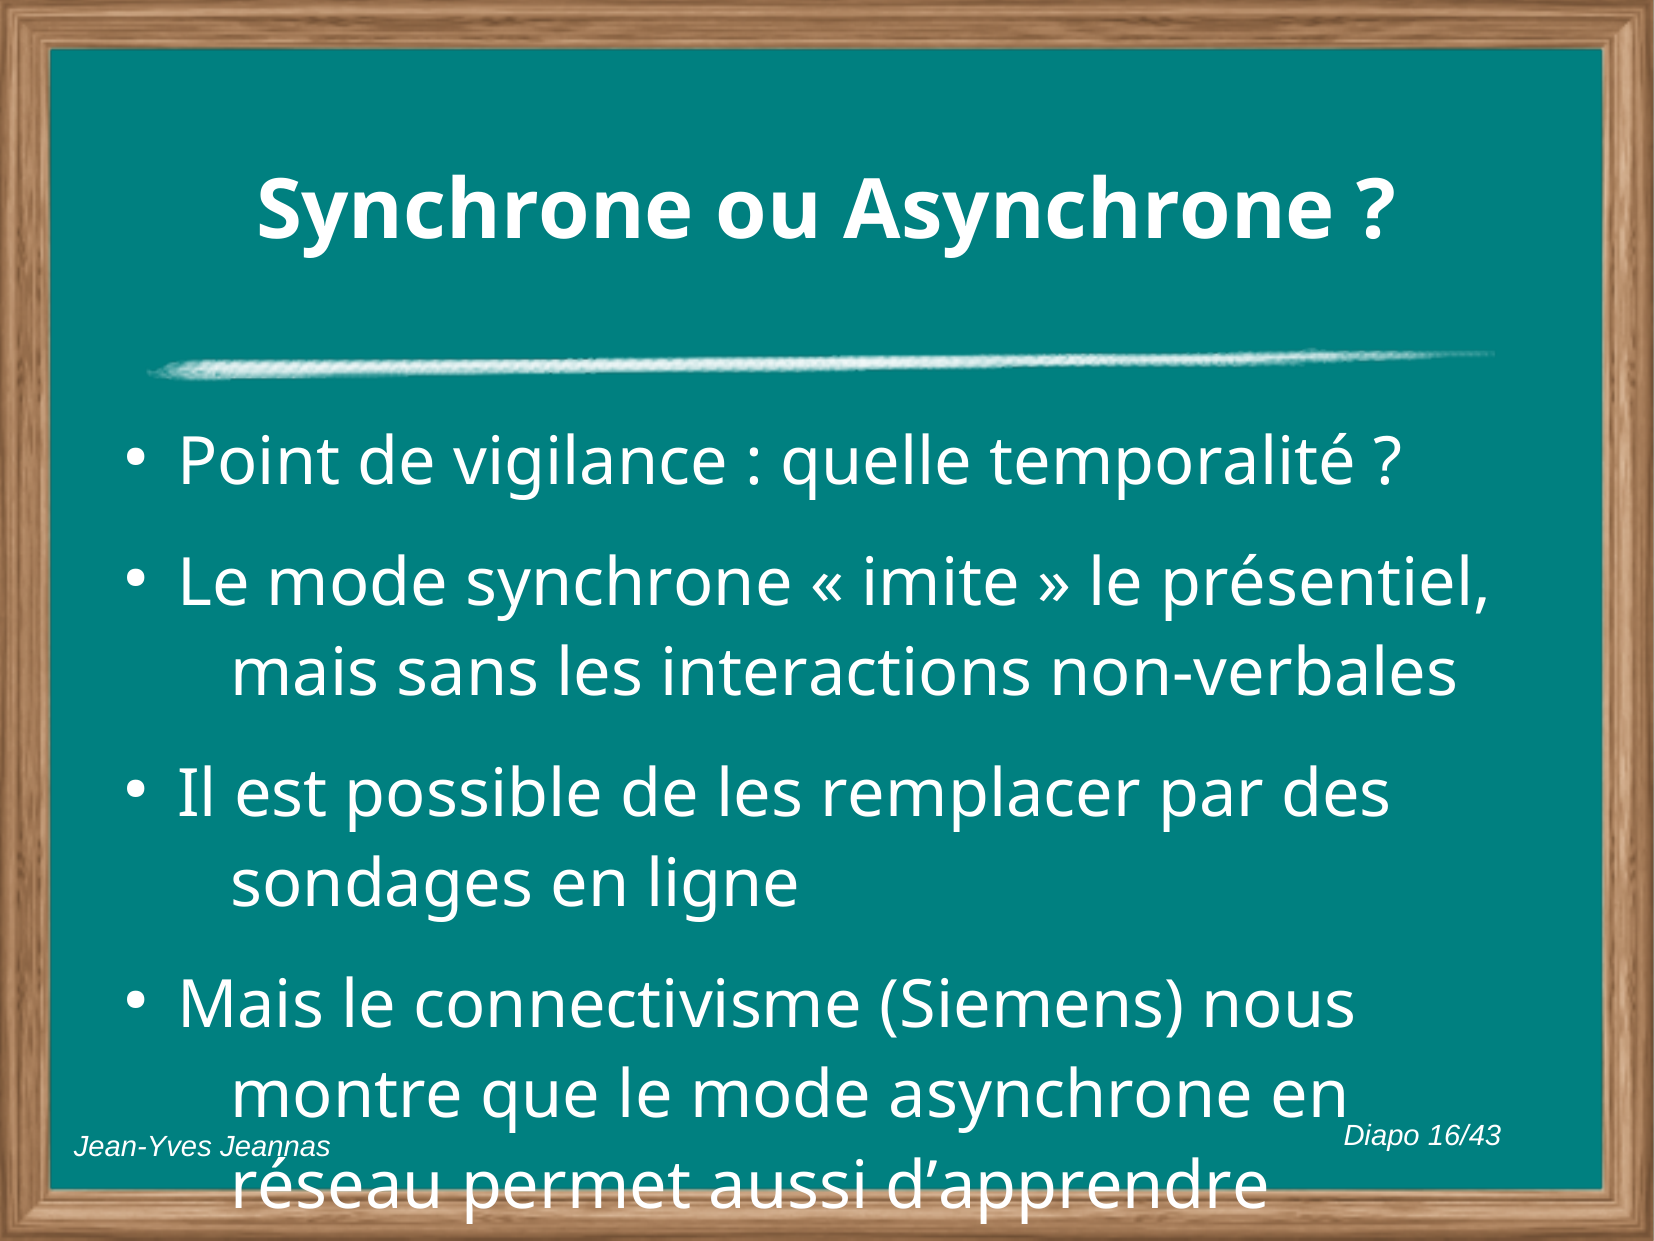

# Synchrone ou Asynchrone ?
Point de vigilance : quelle temporalité ?
Le mode synchrone « imite » le présentiel, mais sans les interactions non-verbales
Il est possible de les remplacer par des sondages en ligne
Mais le connectivisme (Siemens) nous montre que le mode asynchrone en réseau permet aussi d’apprendre